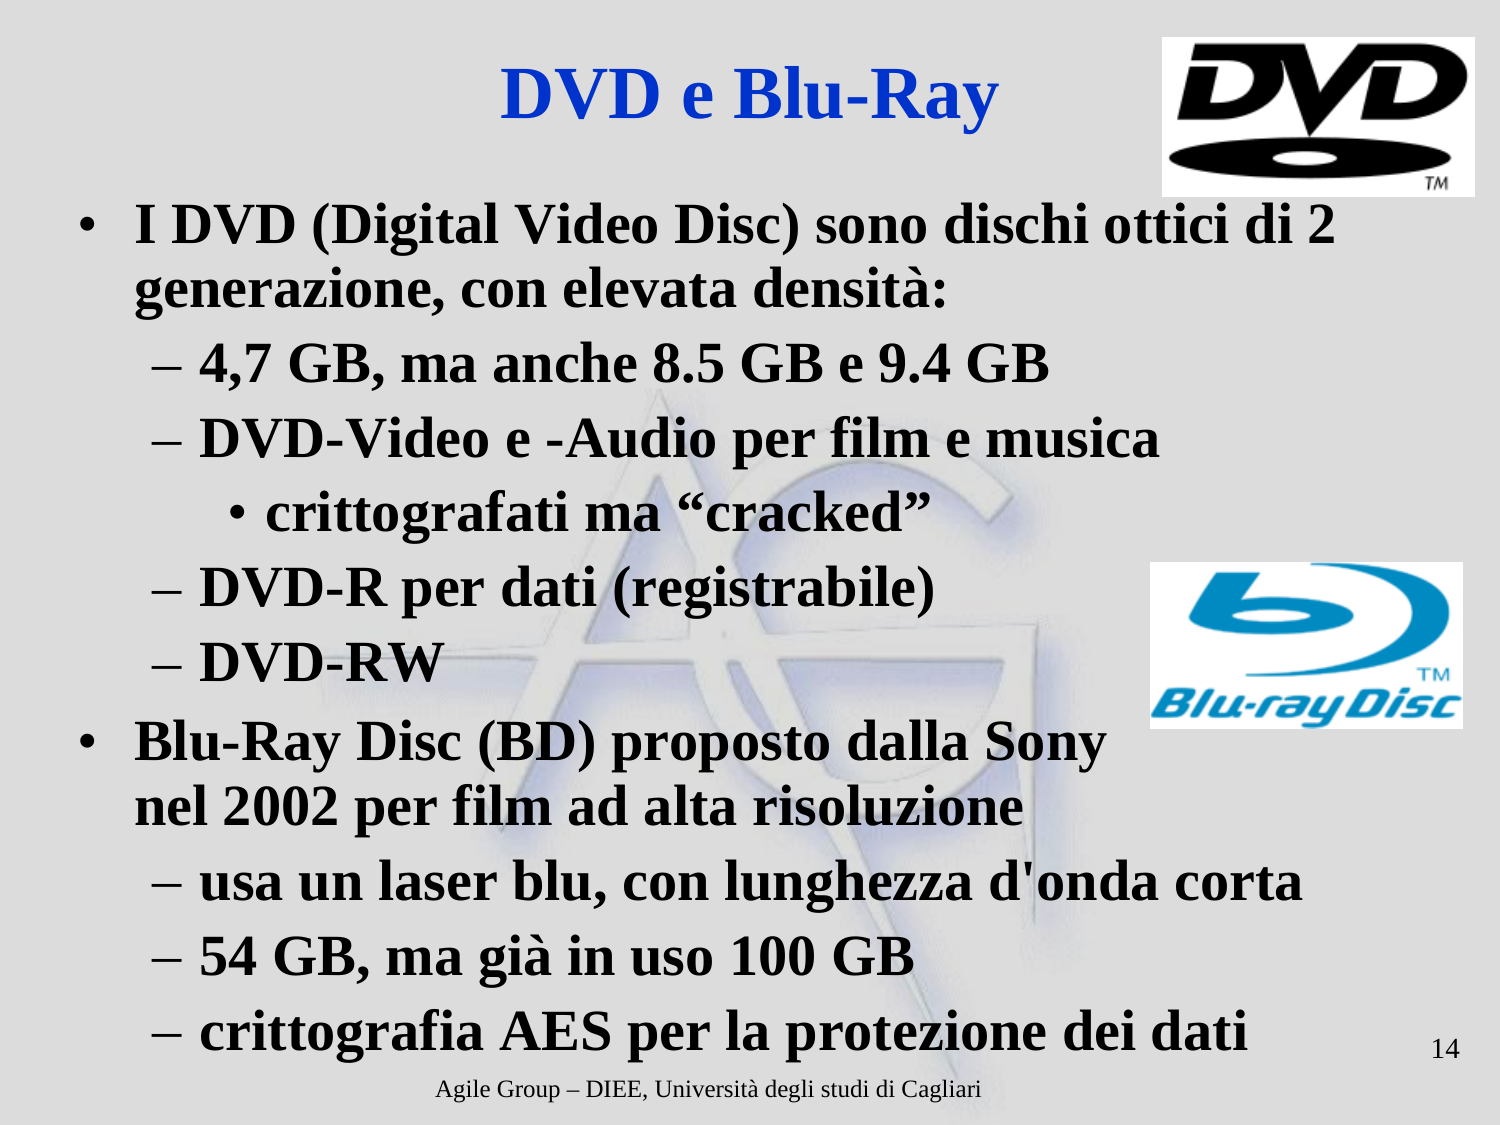

# DVD e Blu-Ray
I DVD (Digital Video Disc) sono dischi ottici di 2 generazione, con elevata densità:
4,7 GB, ma anche 8.5 GB e 9.4 GB
DVD-Video e -Audio per film e musica
crittografati ma “cracked”
DVD-R per dati (registrabile)
DVD-RW
Blu-Ray Disc (BD) proposto dalla Sony
nel 2002 per film ad alta risoluzione
usa un laser blu, con lunghezza d'onda corta
54 GB, ma già in uso 100 GB
crittografia AES per la protezione dei dati
14